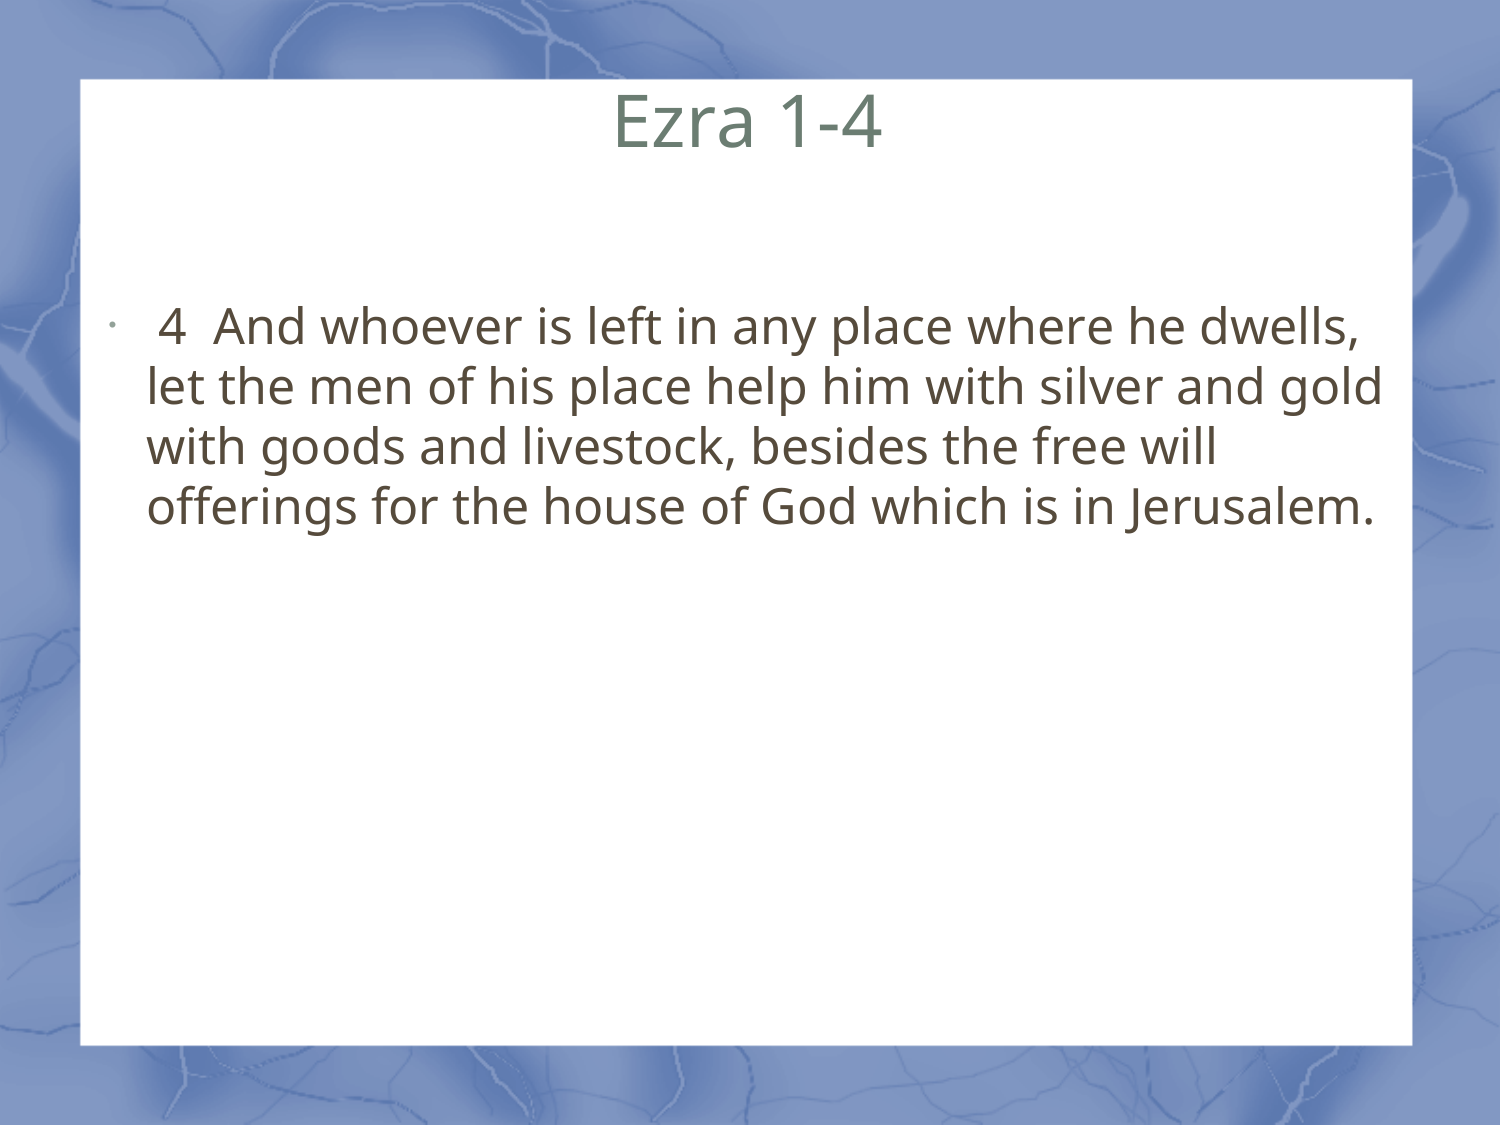

# Ezra 1-4
 4 And whoever is left in any place where he dwells, let the men of his place help him with silver and gold with goods and livestock, besides the free will offerings for the house of God which is in Jerusalem.